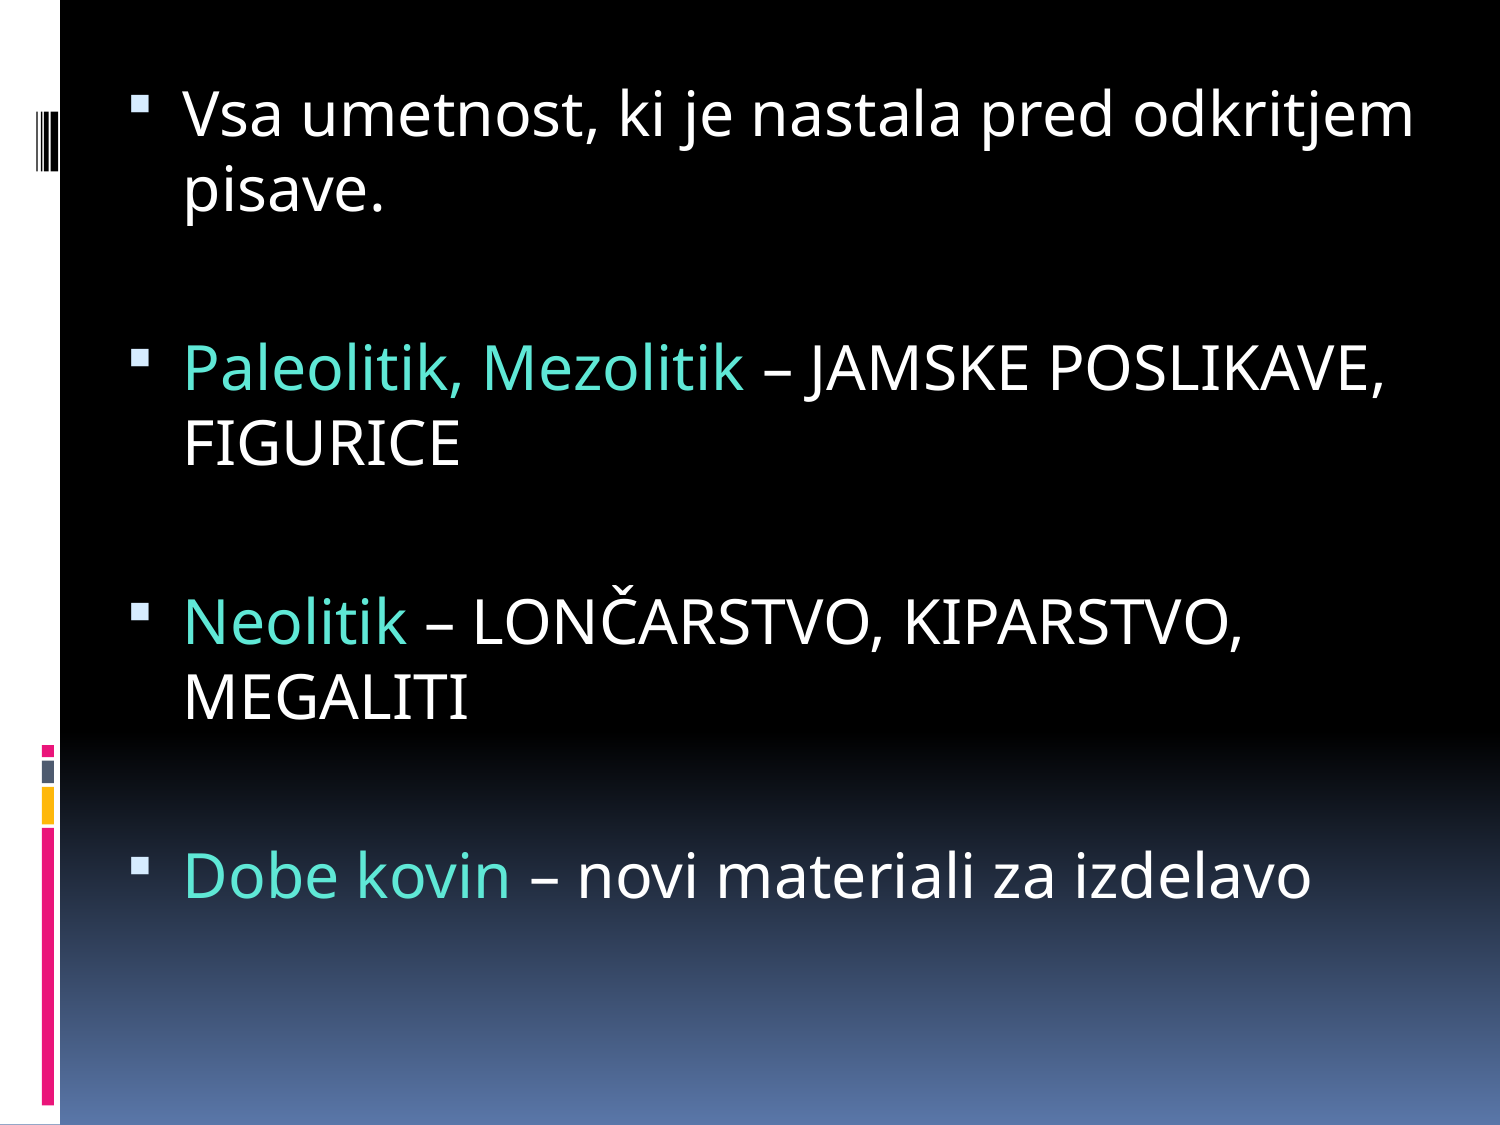

# Vsa umetnost, ki je nastala pred odkritjem pisave.
Paleolitik, Mezolitik – JAMSKE POSLIKAVE, FIGURICE
Neolitik – LONČARSTVO, KIPARSTVO, MEGALITI
Dobe kovin – novi materiali za izdelavo